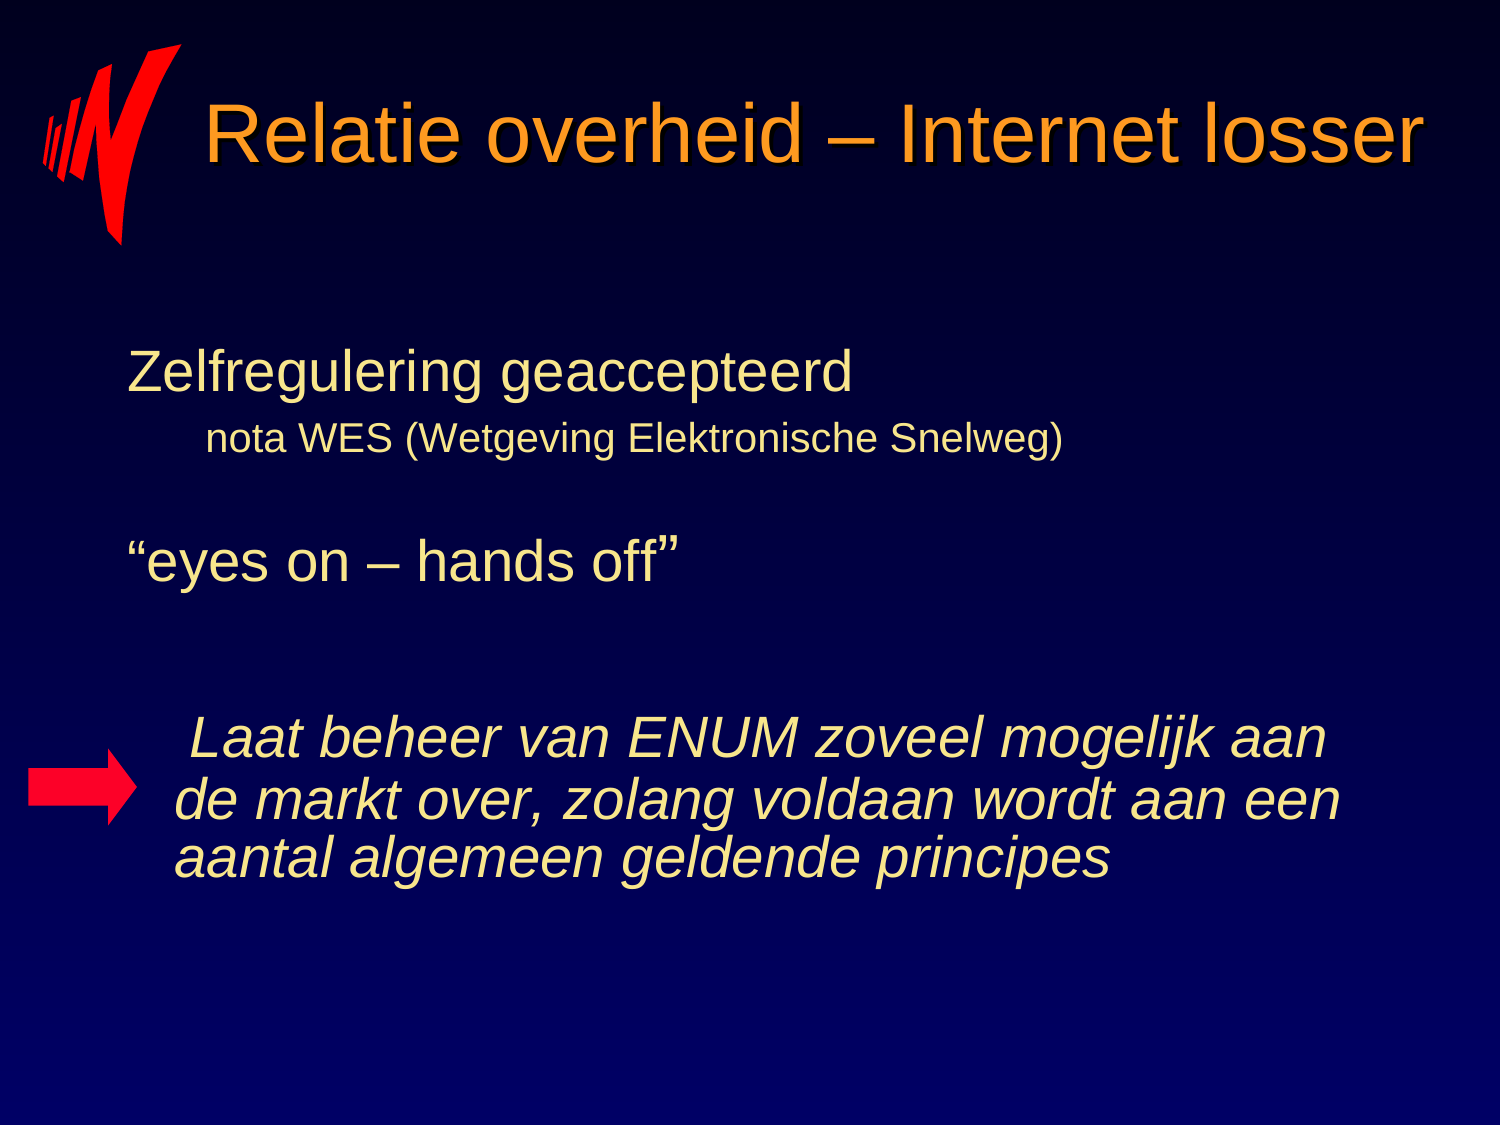

# Relatie overheid – Internet losser
Zelfregulering geaccepteerd
nota WES (Wetgeving Elektronische Snelweg)
“eyes on – hands off”
 Laat beheer van ENUM zoveel mogelijk aan de markt over, zolang voldaan wordt aan een aantal algemeen geldende principes